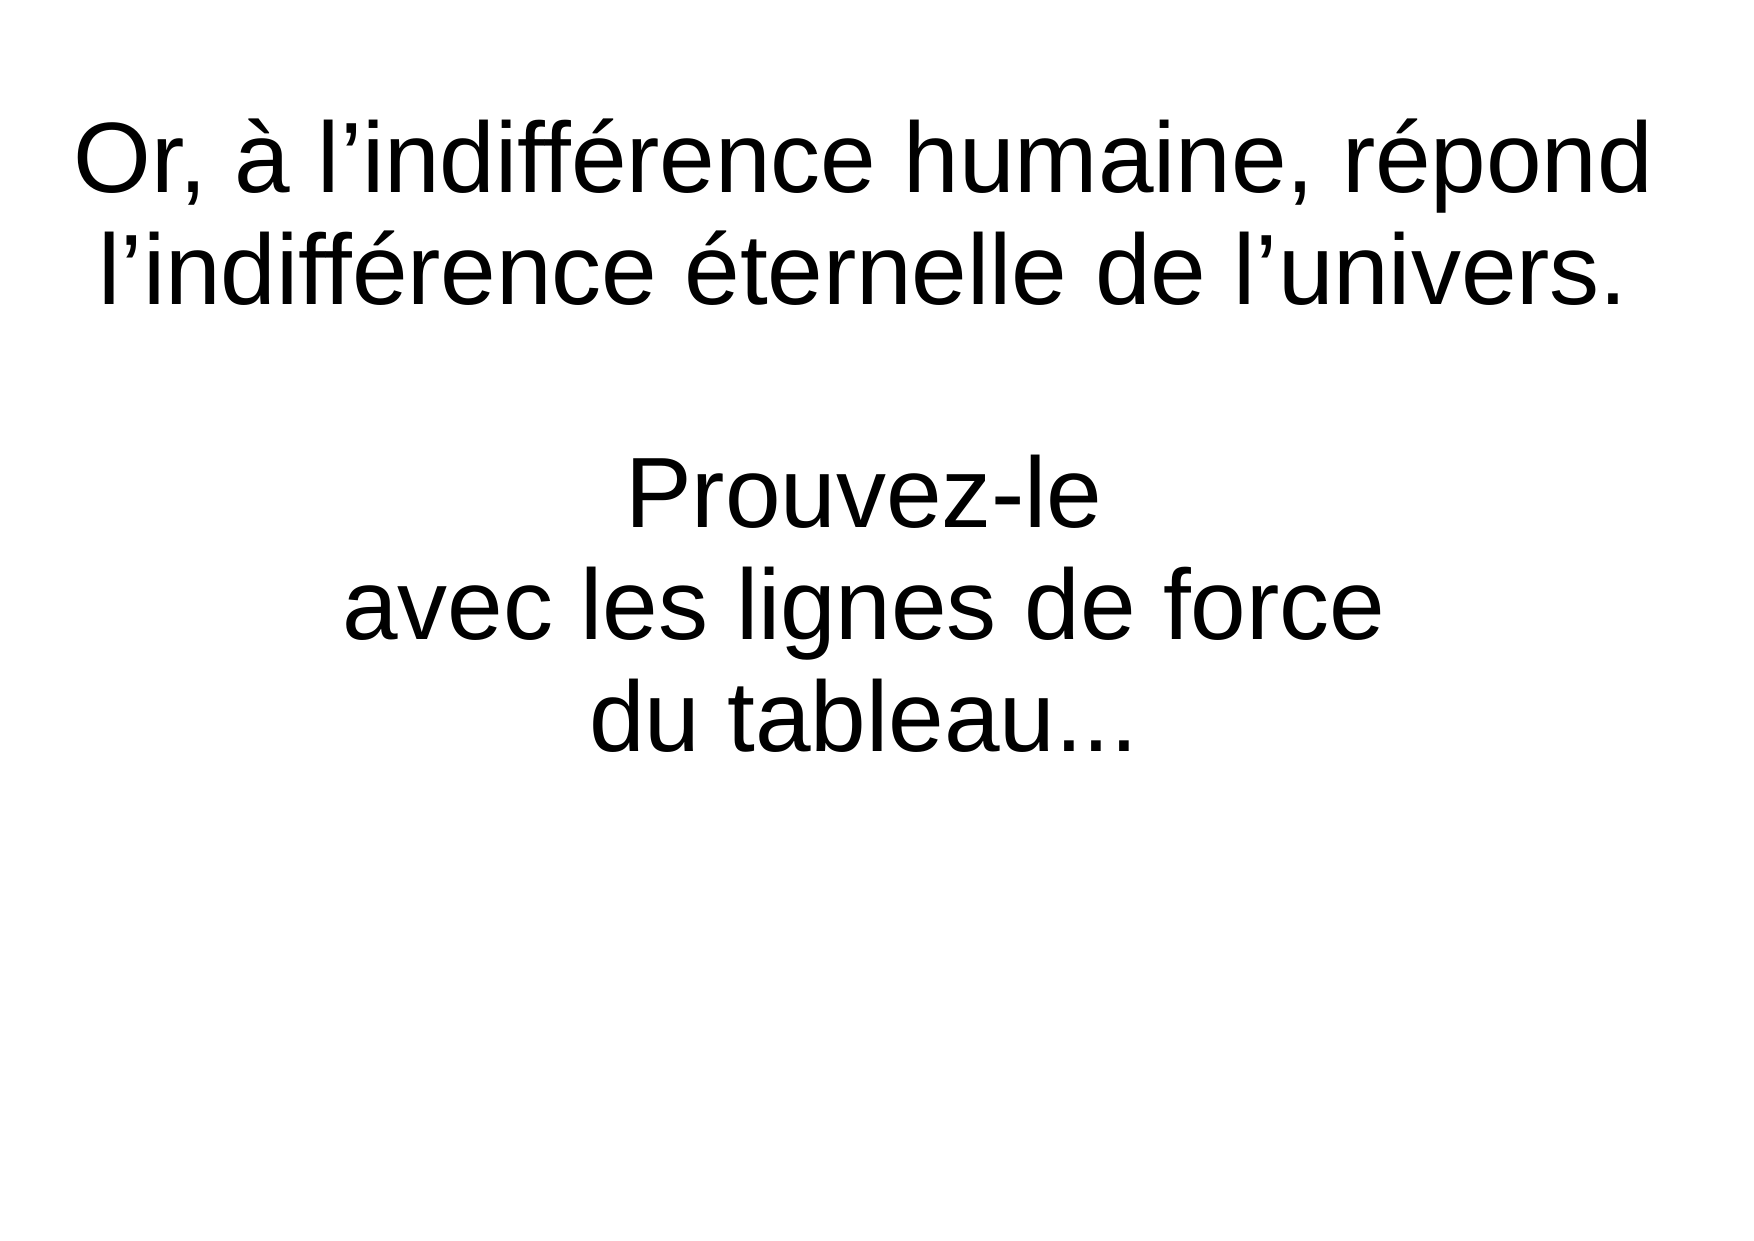

Or, à l’indifférence humaine, répond
l’indifférence éternelle de l’univers.
Prouvez-le
avec les lignes de force
du tableau...